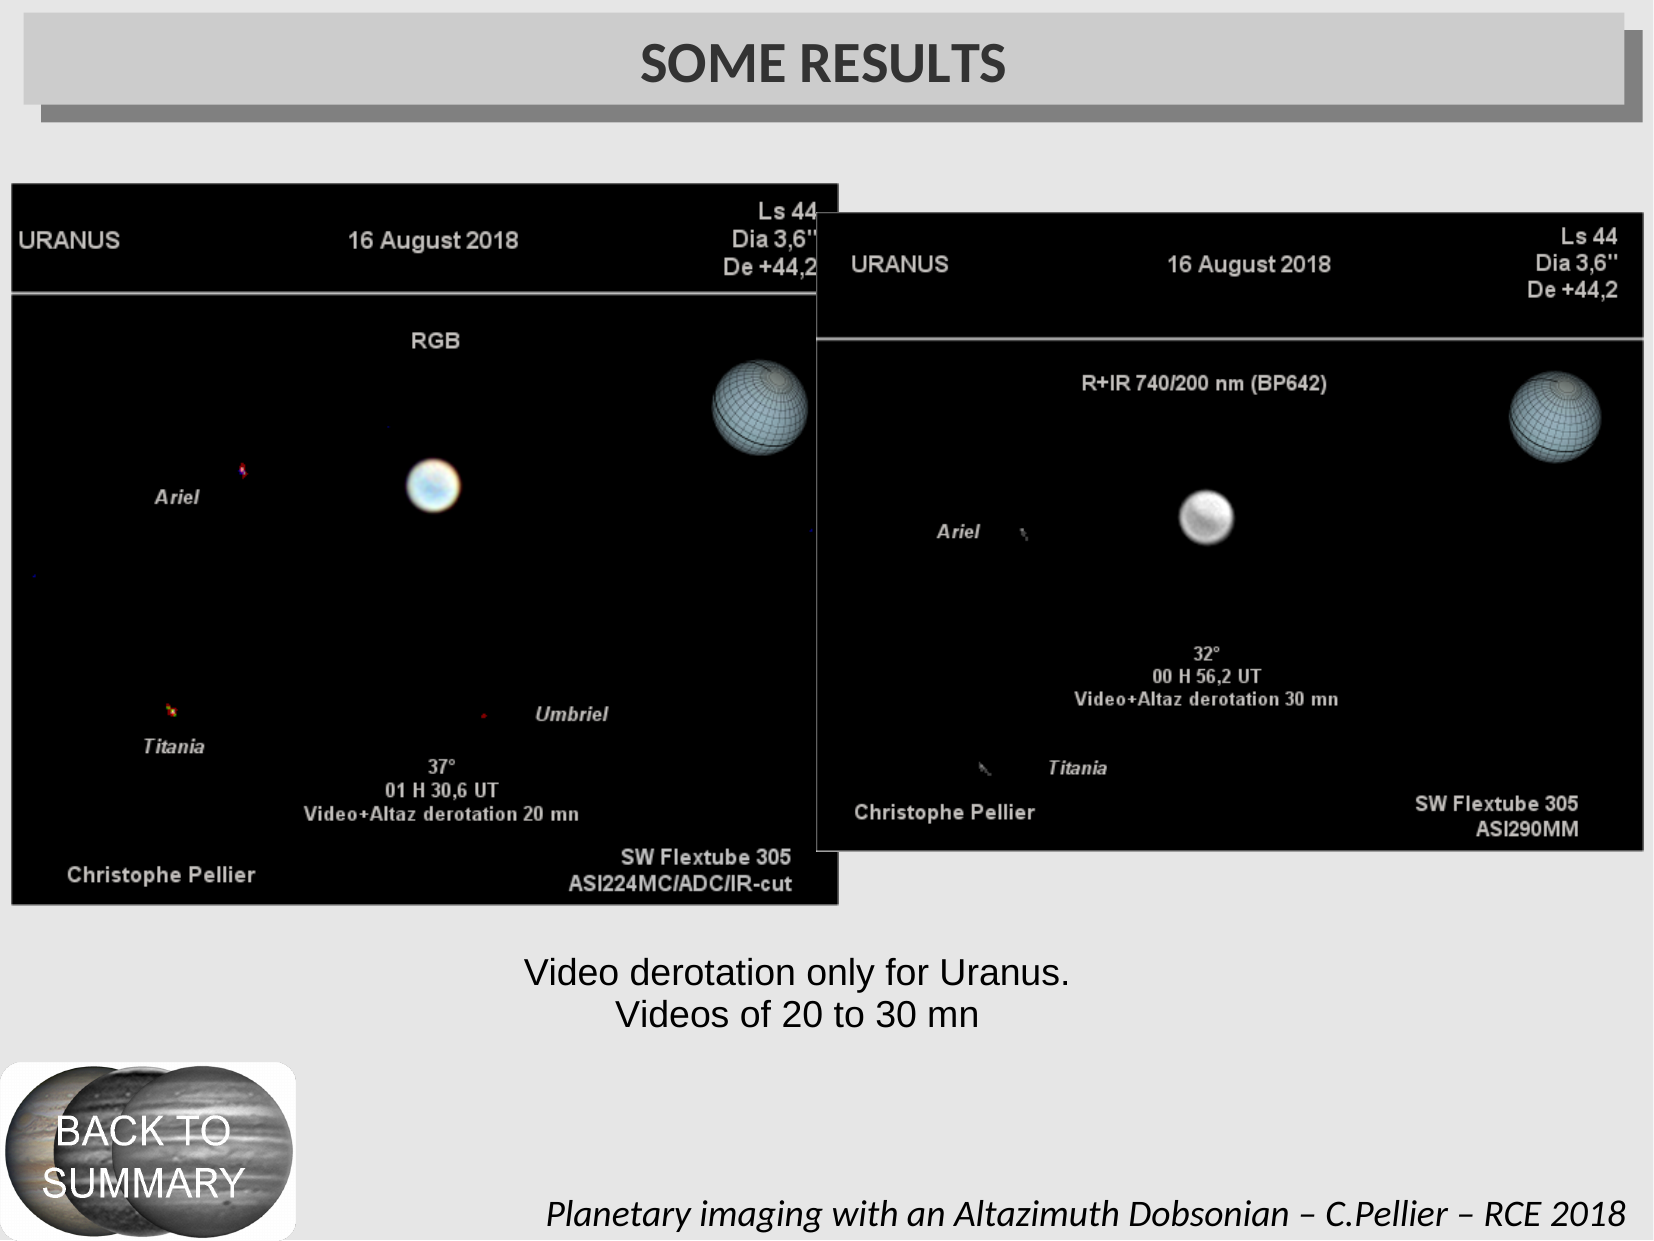

SOME RESULTS
Video derotation only for Uranus.
Videos of 20 to 30 mn
Planetary imaging with an Altazimuth Dobsonian – C.Pellier – RCE 2018